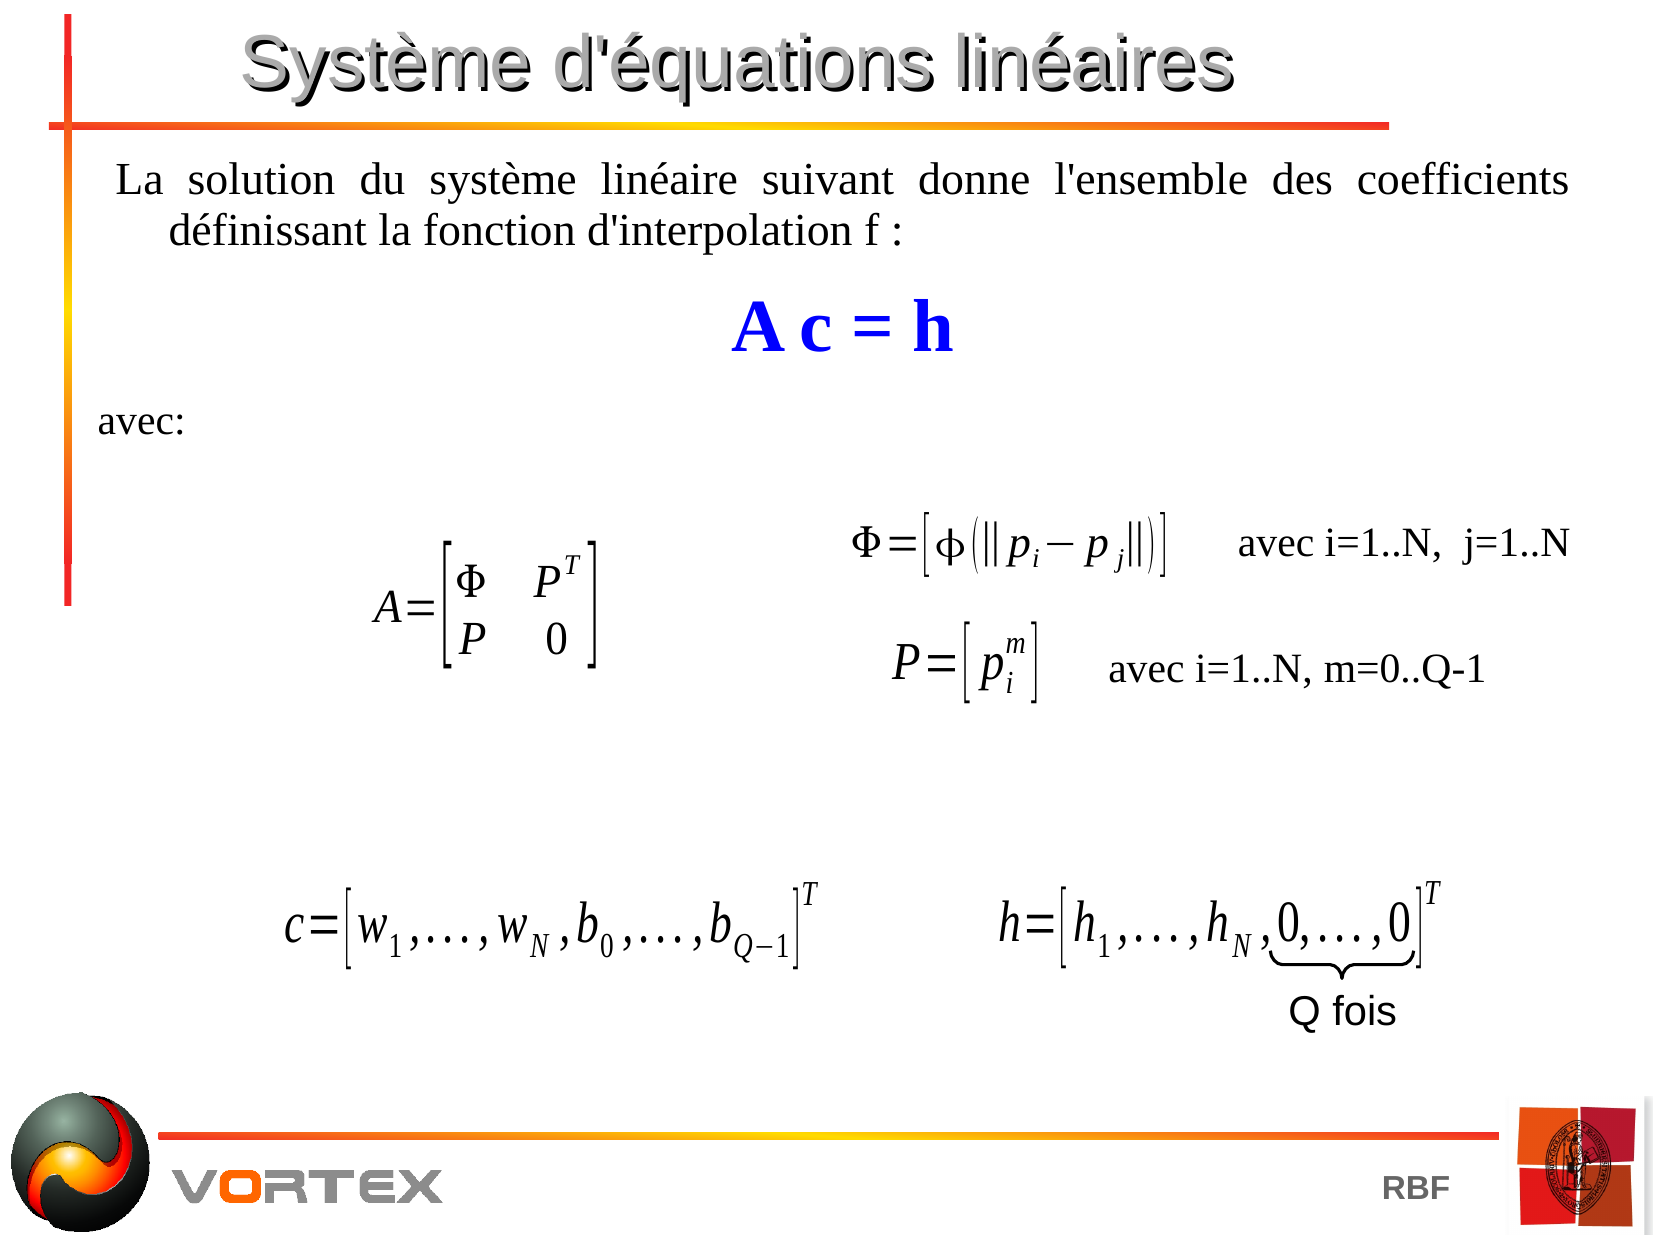

# Système d'équations linéaires
La solution du système linéaire suivant donne l'ensemble des coefficients définissant la fonction d'interpolation f :
A c = h
avec:
 avec i=1..N, j=1..N
 avec i=1..N, m=0..Q-1
Q fois